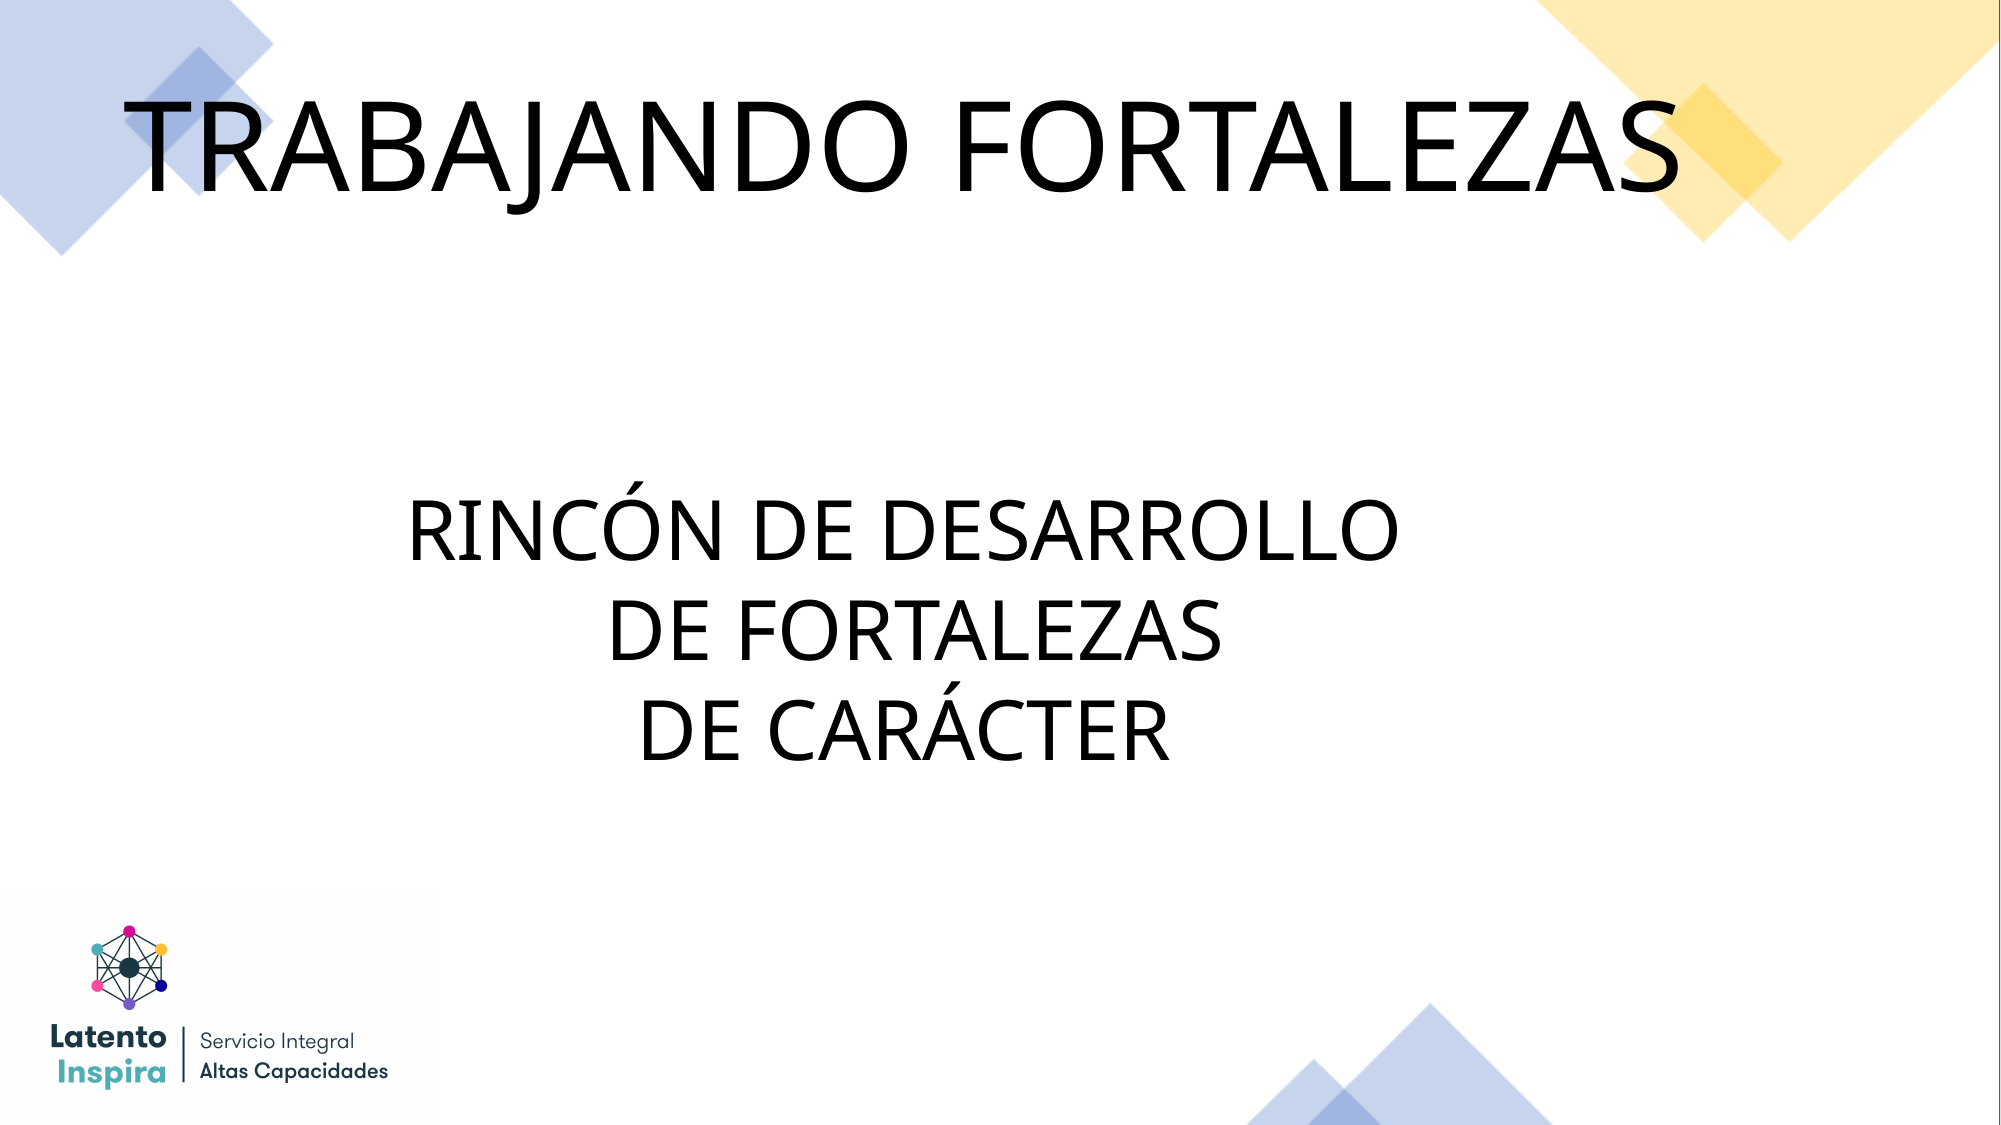

TRABAJANDO FORTALEZAS
RINCÓN DE DESARROLLO
 DE FORTALEZAS
DE CARÁCTER